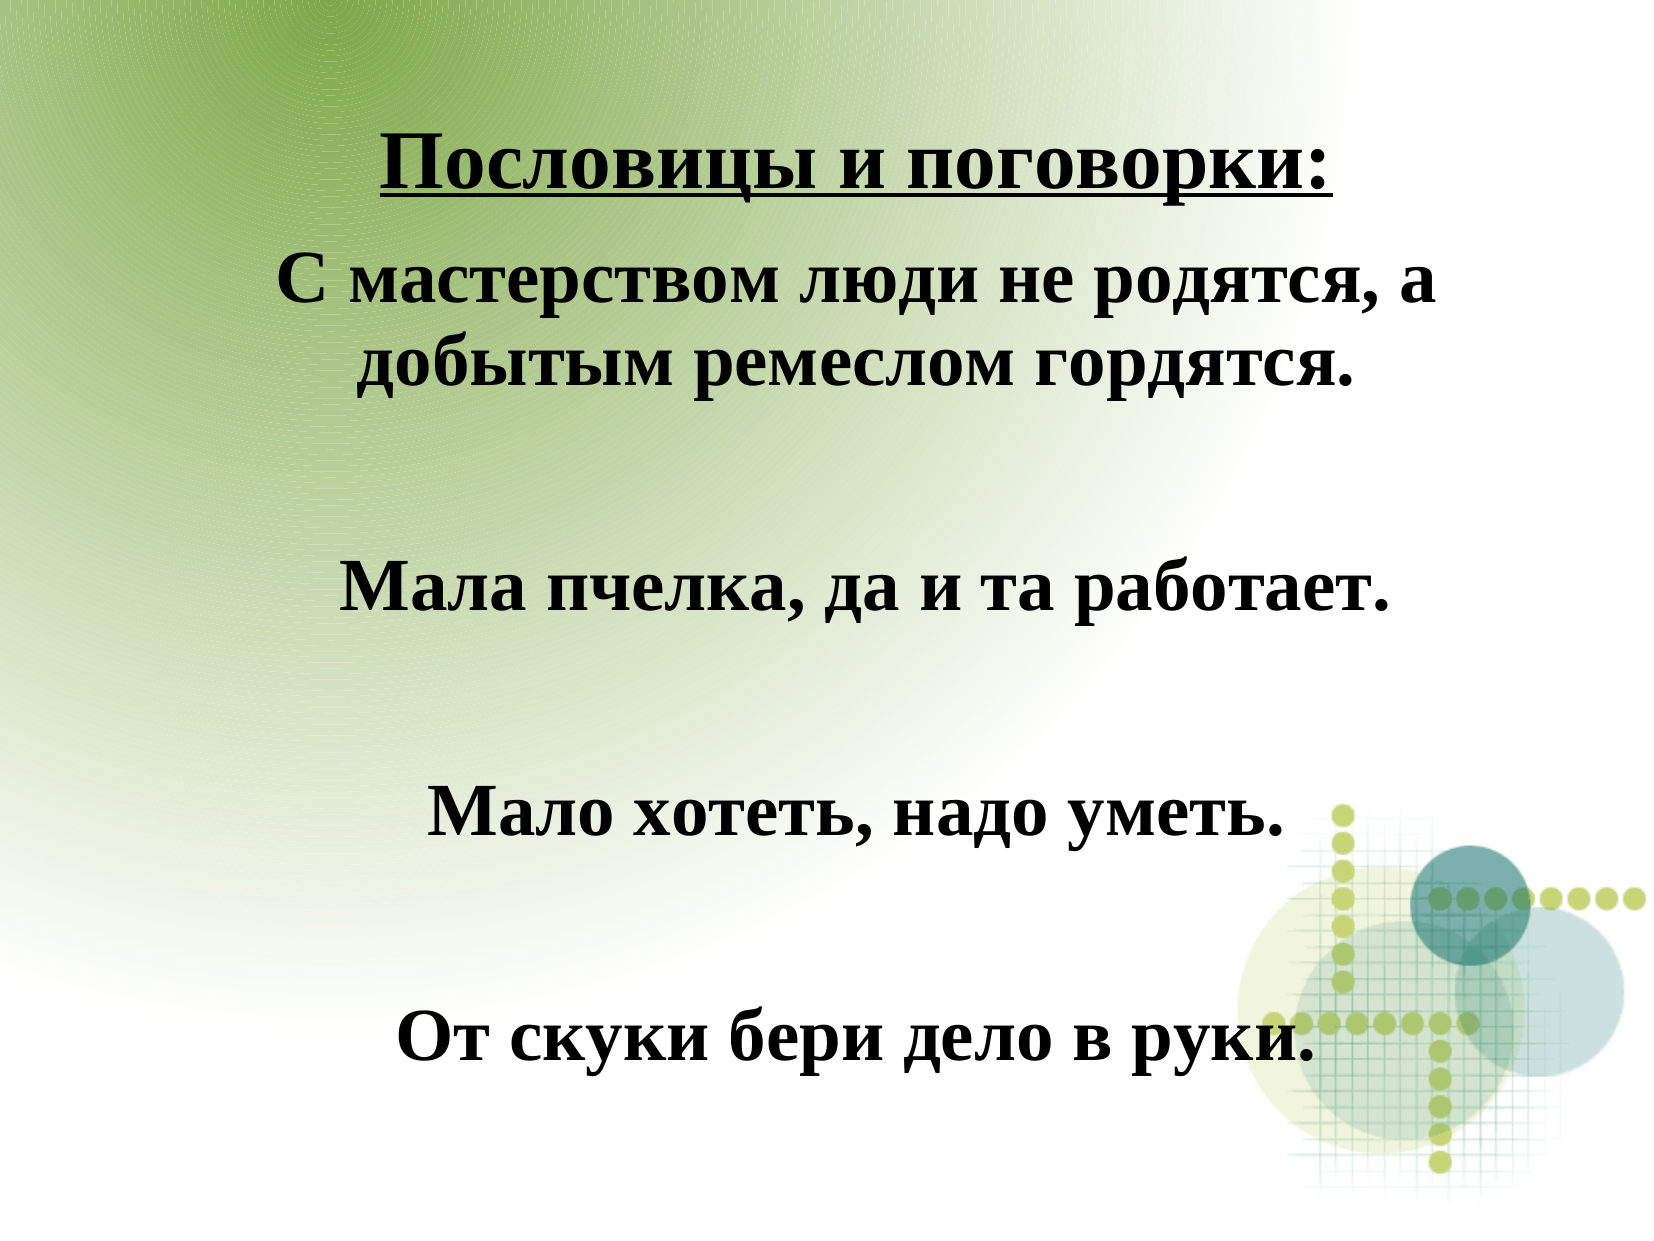

# Пословицы и поговорки:
С мастерством люди не родятся, а добытым ремеслом гордятся.
 Мала пчелка, да и та работает.
Мало хотеть, надо уметь.
От скуки бери дело в руки.